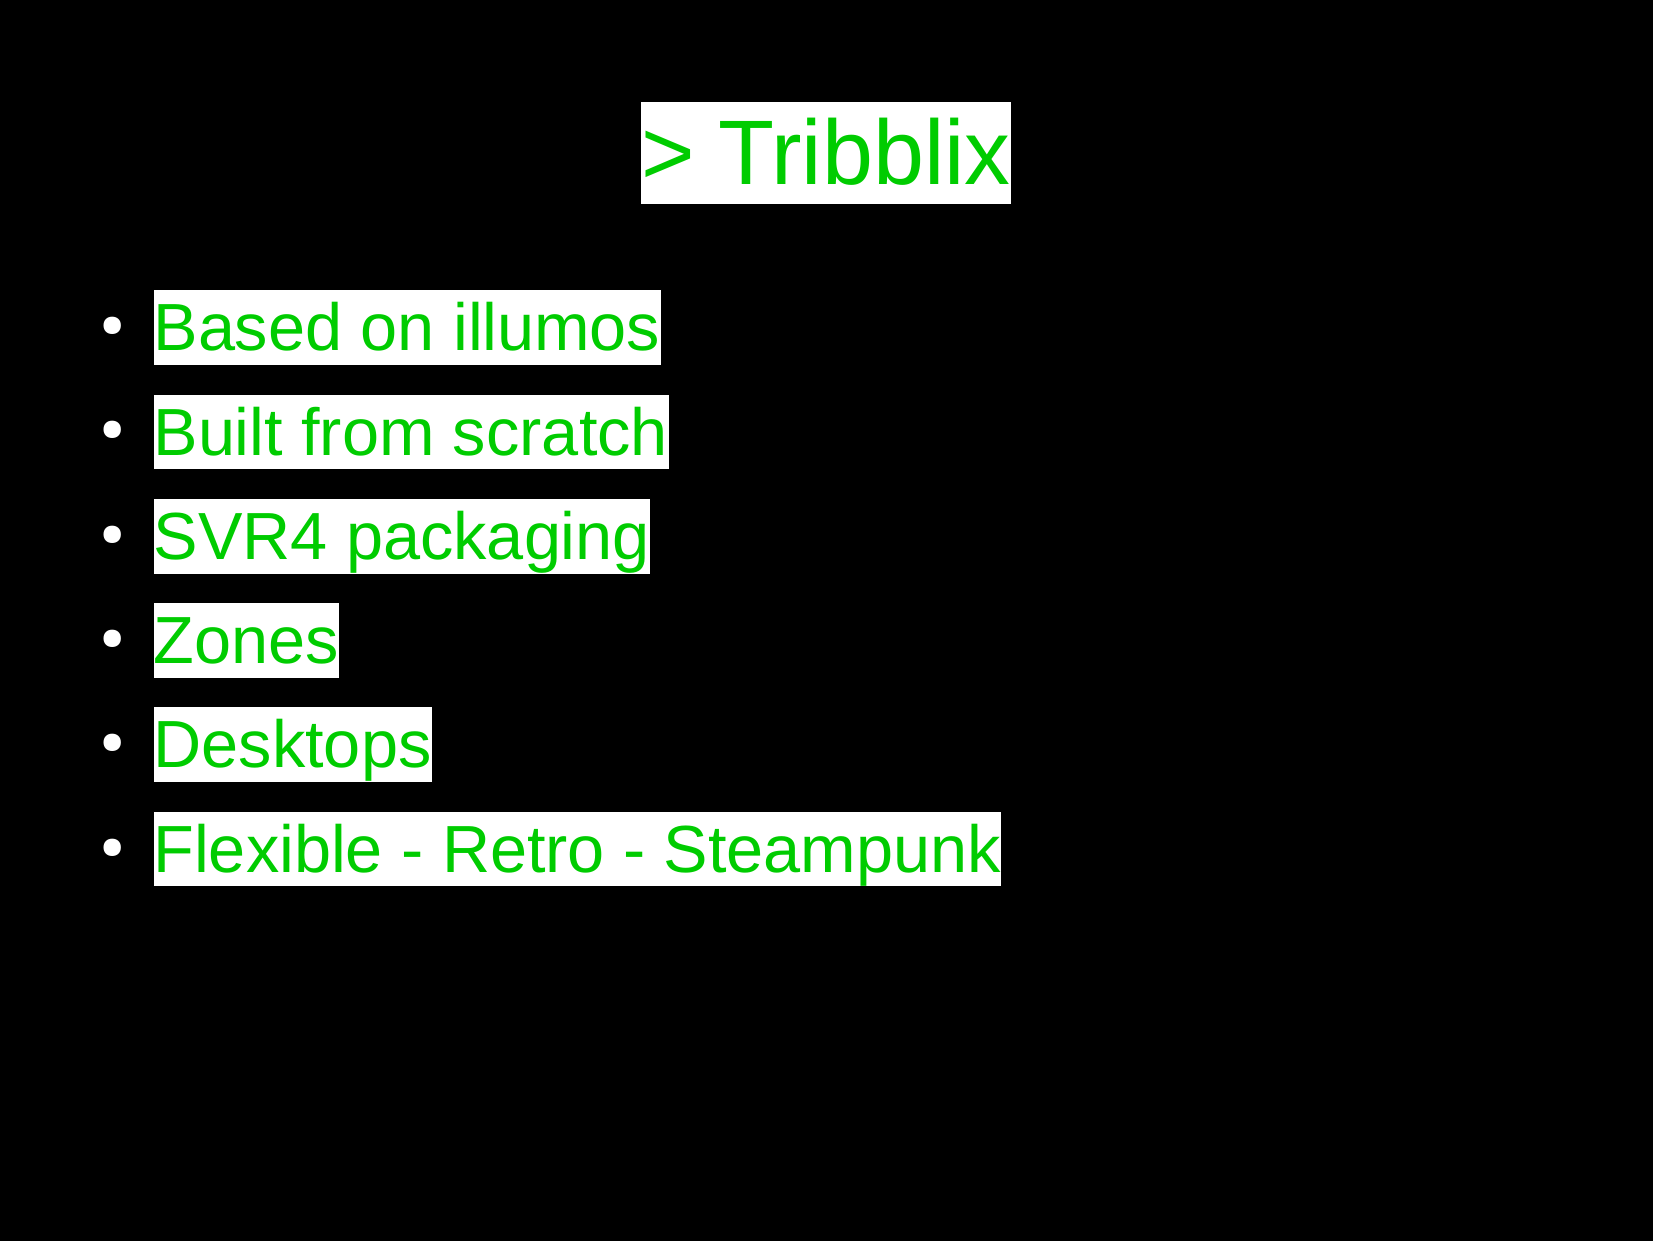

# > Tribblix
Based on illumos
Built from scratch
SVR4 packaging
Zones
Desktops
Flexible - Retro - Steampunk